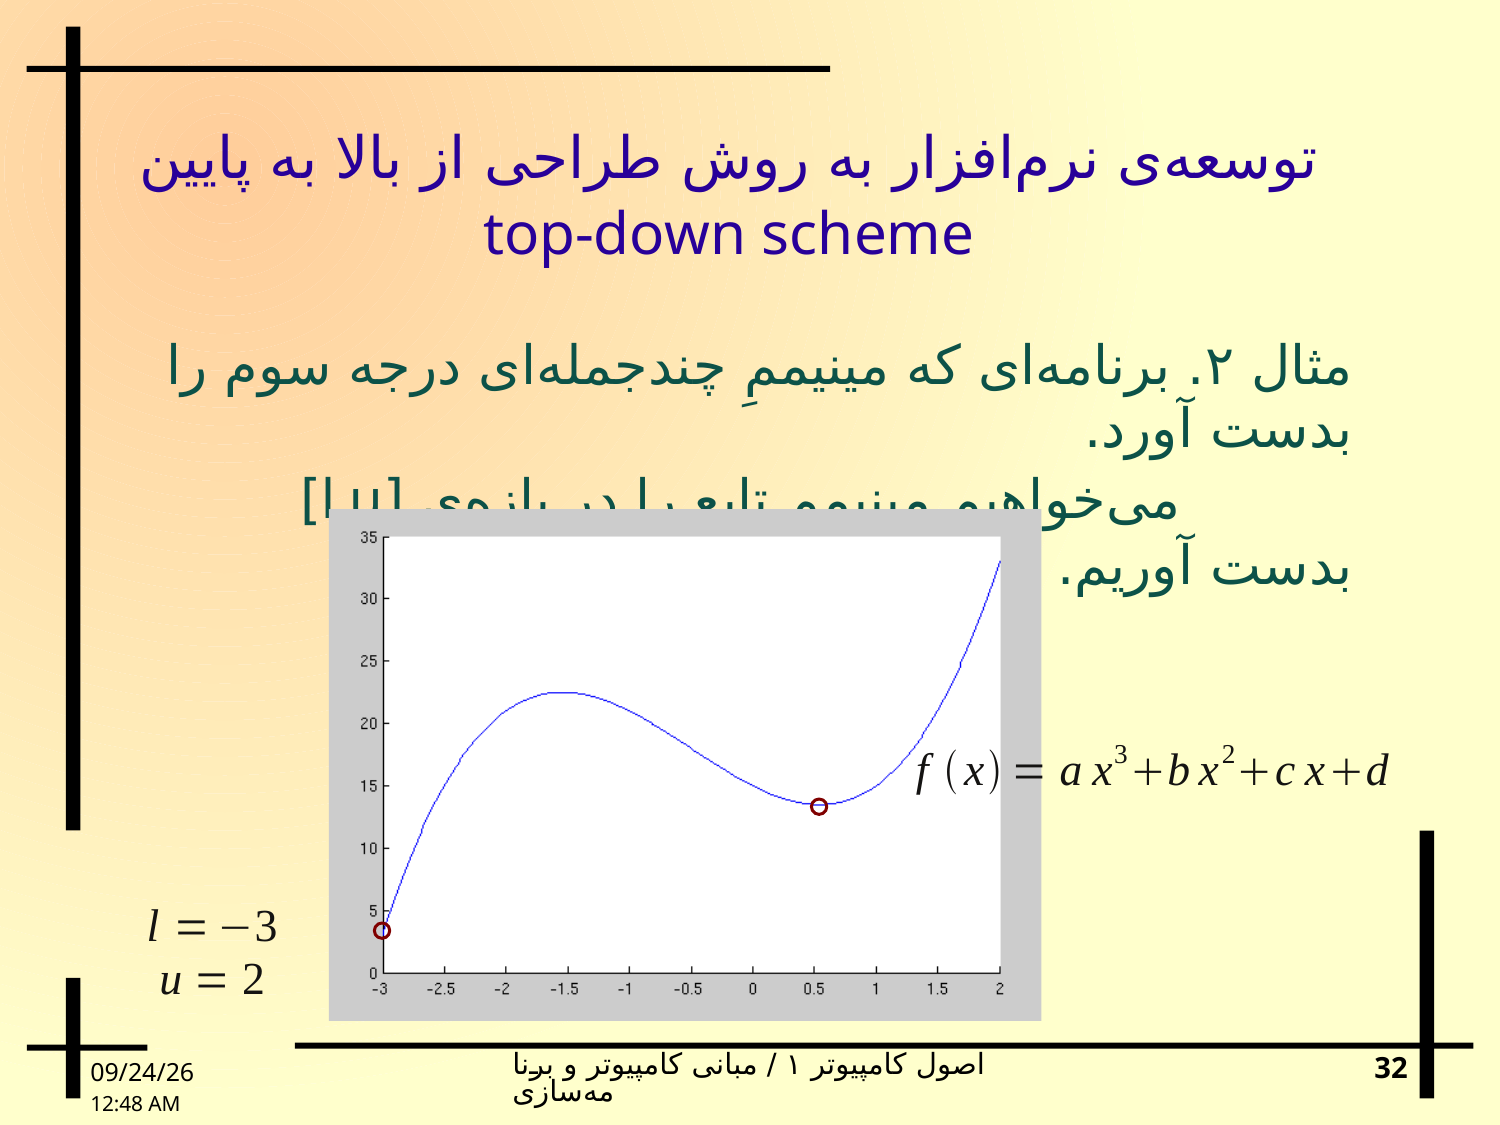

توسعه‌ی نرم‌افزار به روش طراحی از بالا به پایین
top-down scheme
# مثال ۲. برنامه‌ای که مینیممِ چندجمله‌ای درجه سوم را بدست آورد. می‌خواهیم مینیمم تابع را در بازه‌ی [l,u] بدست آوریم.
اصول کامپیوتر ۱ / مبانی کامپیوتر و برنامه‌سازی
32